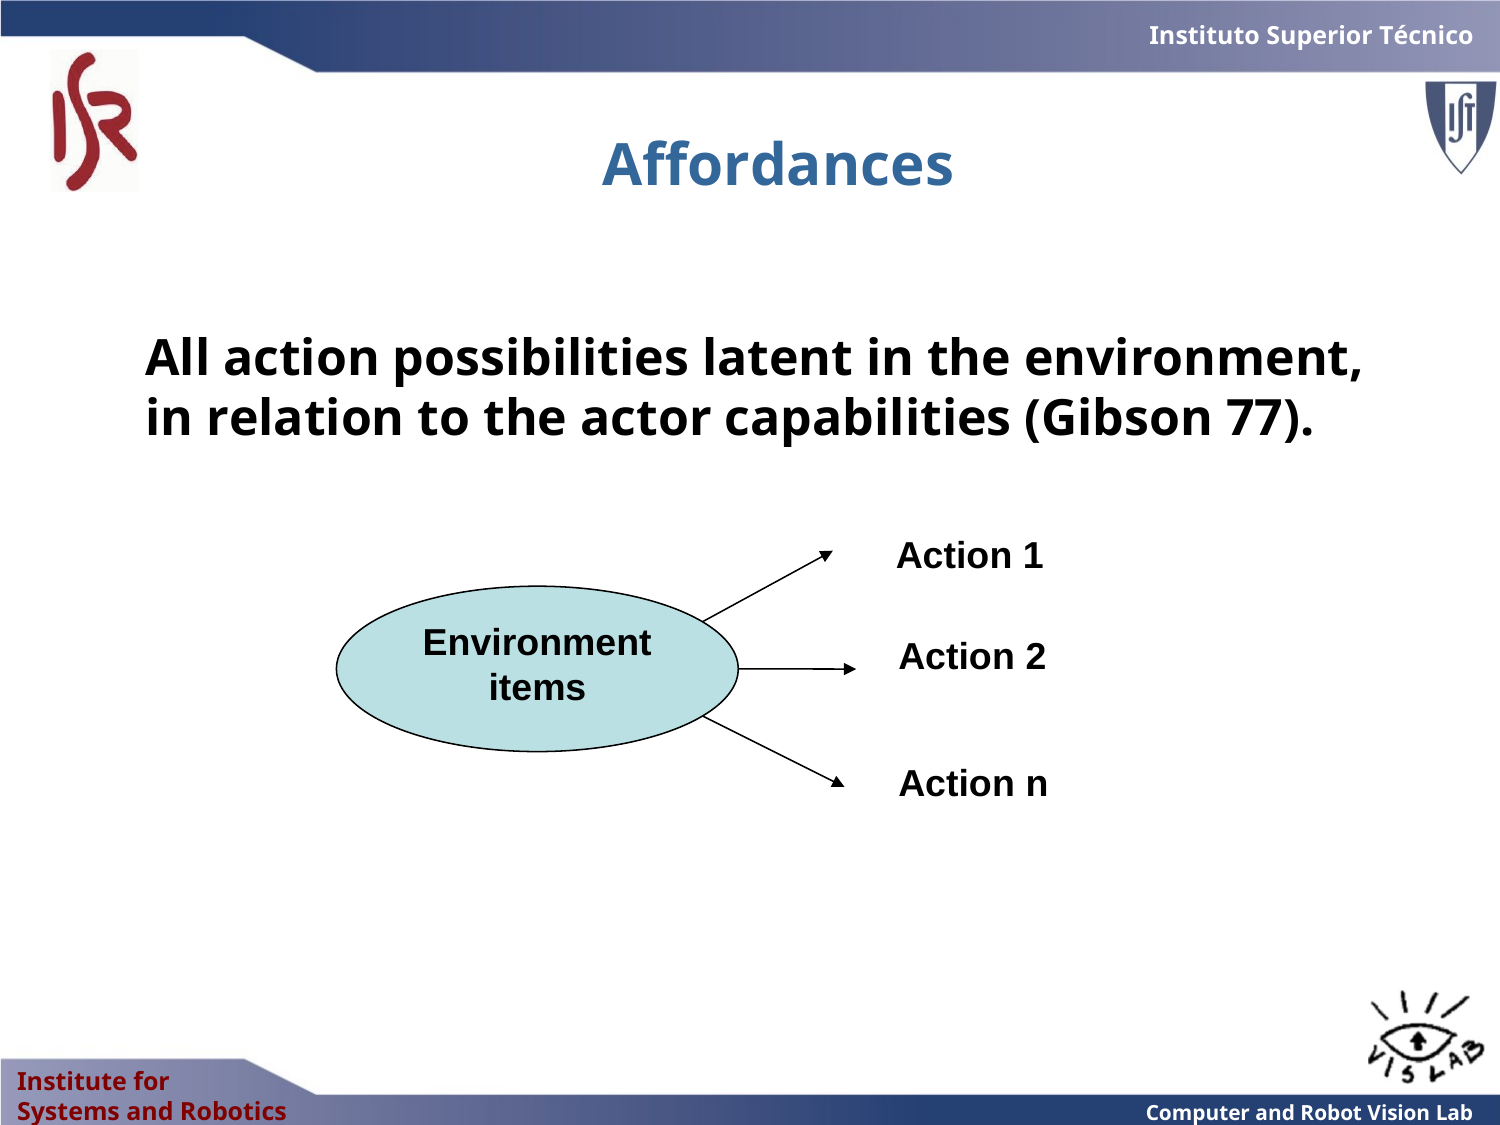

Affordances
All action possibilities latent in the environment, in relation to the actor capabilities (Gibson 77).
Action 1
Environment items
Action 2
Action n